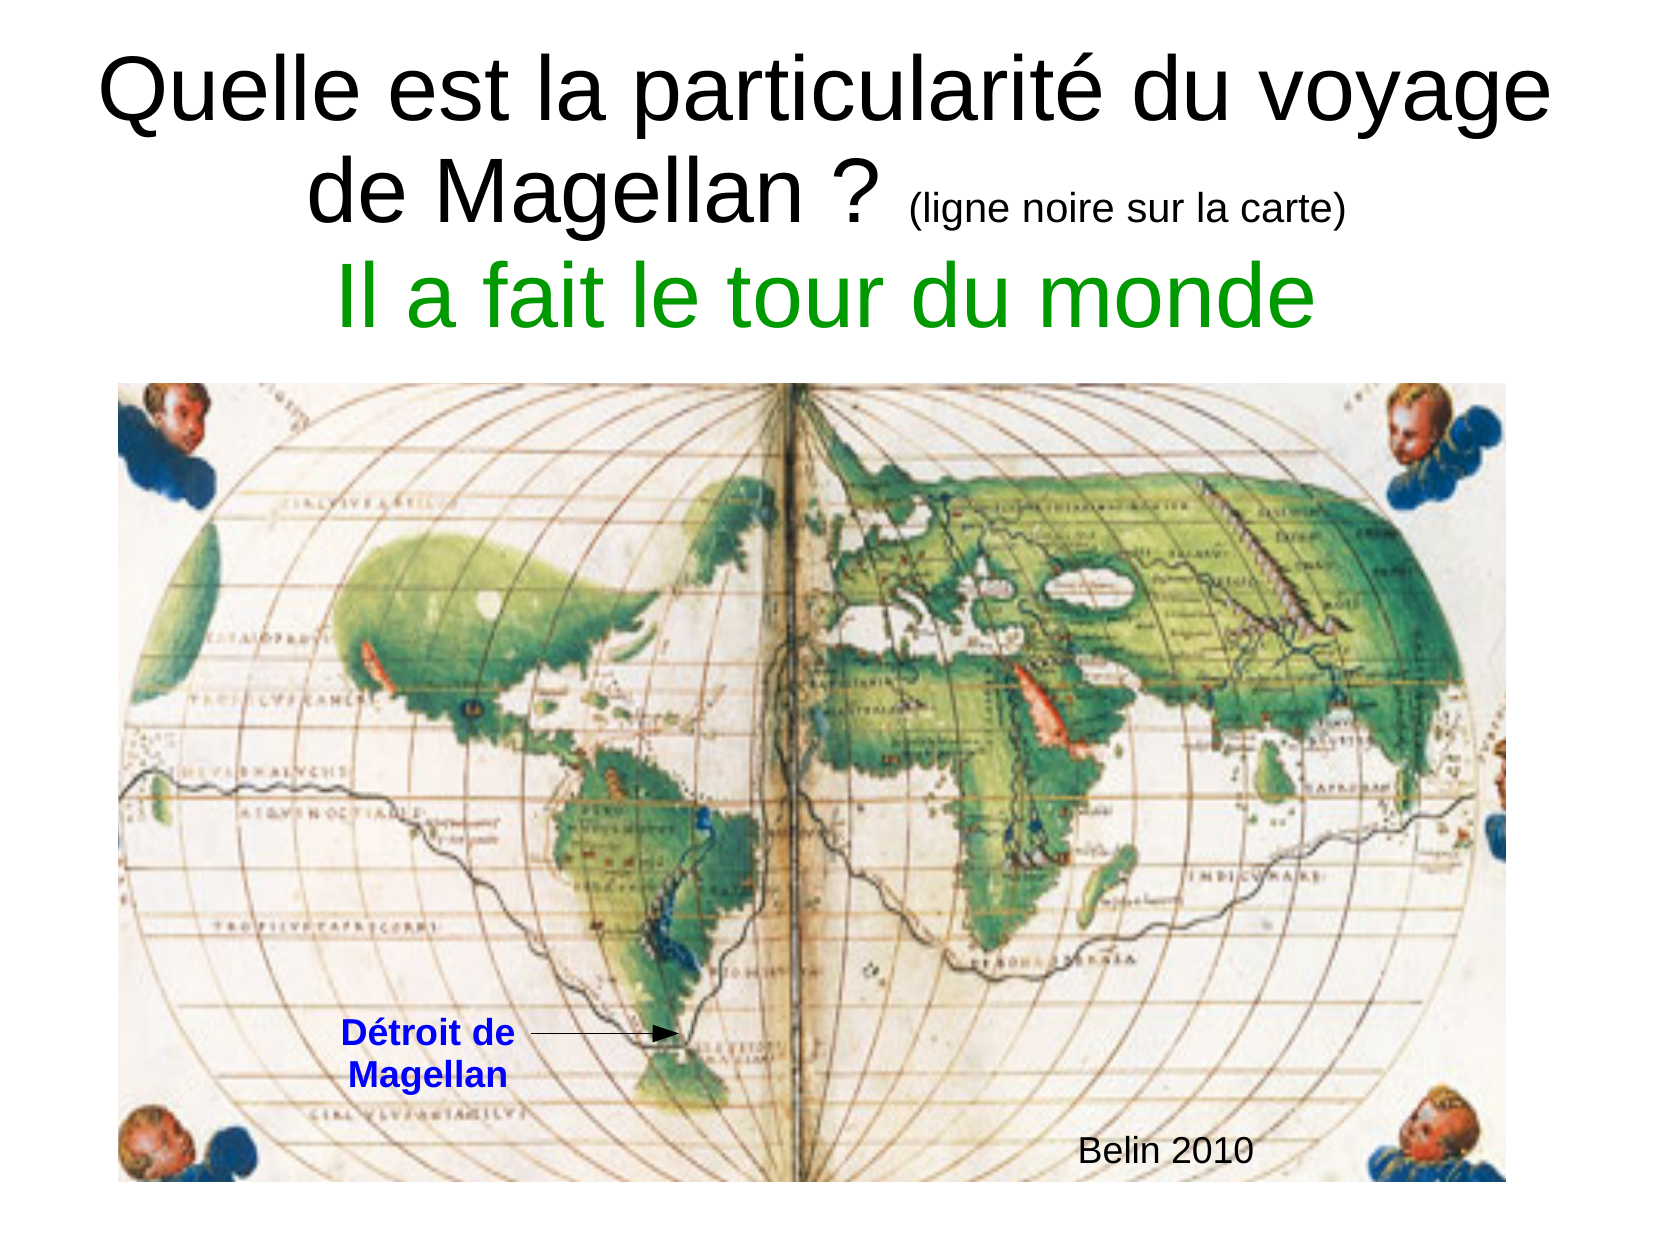

Quelle est la particularité du voyage de Magellan ? (ligne noire sur la carte)
Il a fait le tour du monde
Détroit de Magellan
Belin 2010